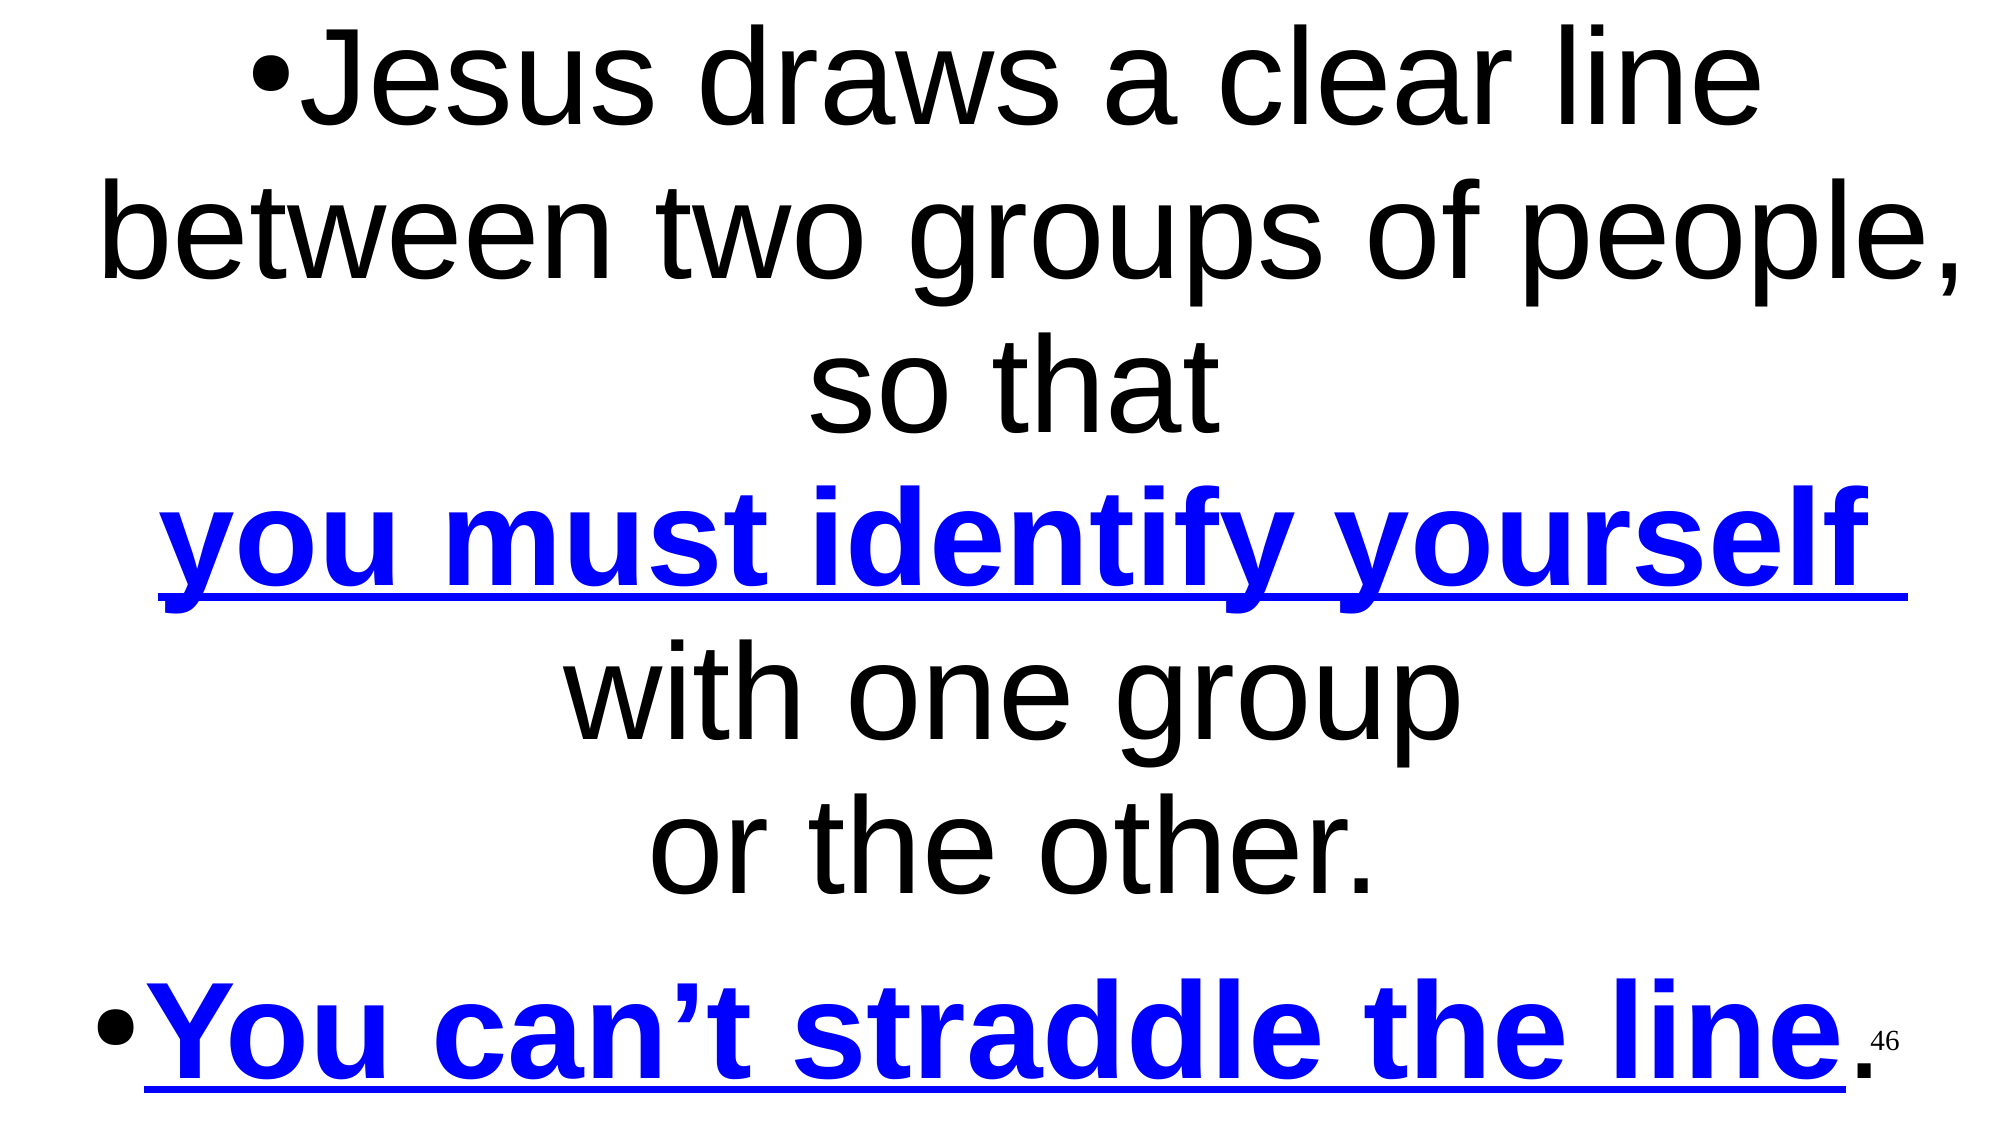

# Jesus draws a clear line between two groups of people, so that you must identify yourself with one group or the other.
You can’t straddle the line.
46